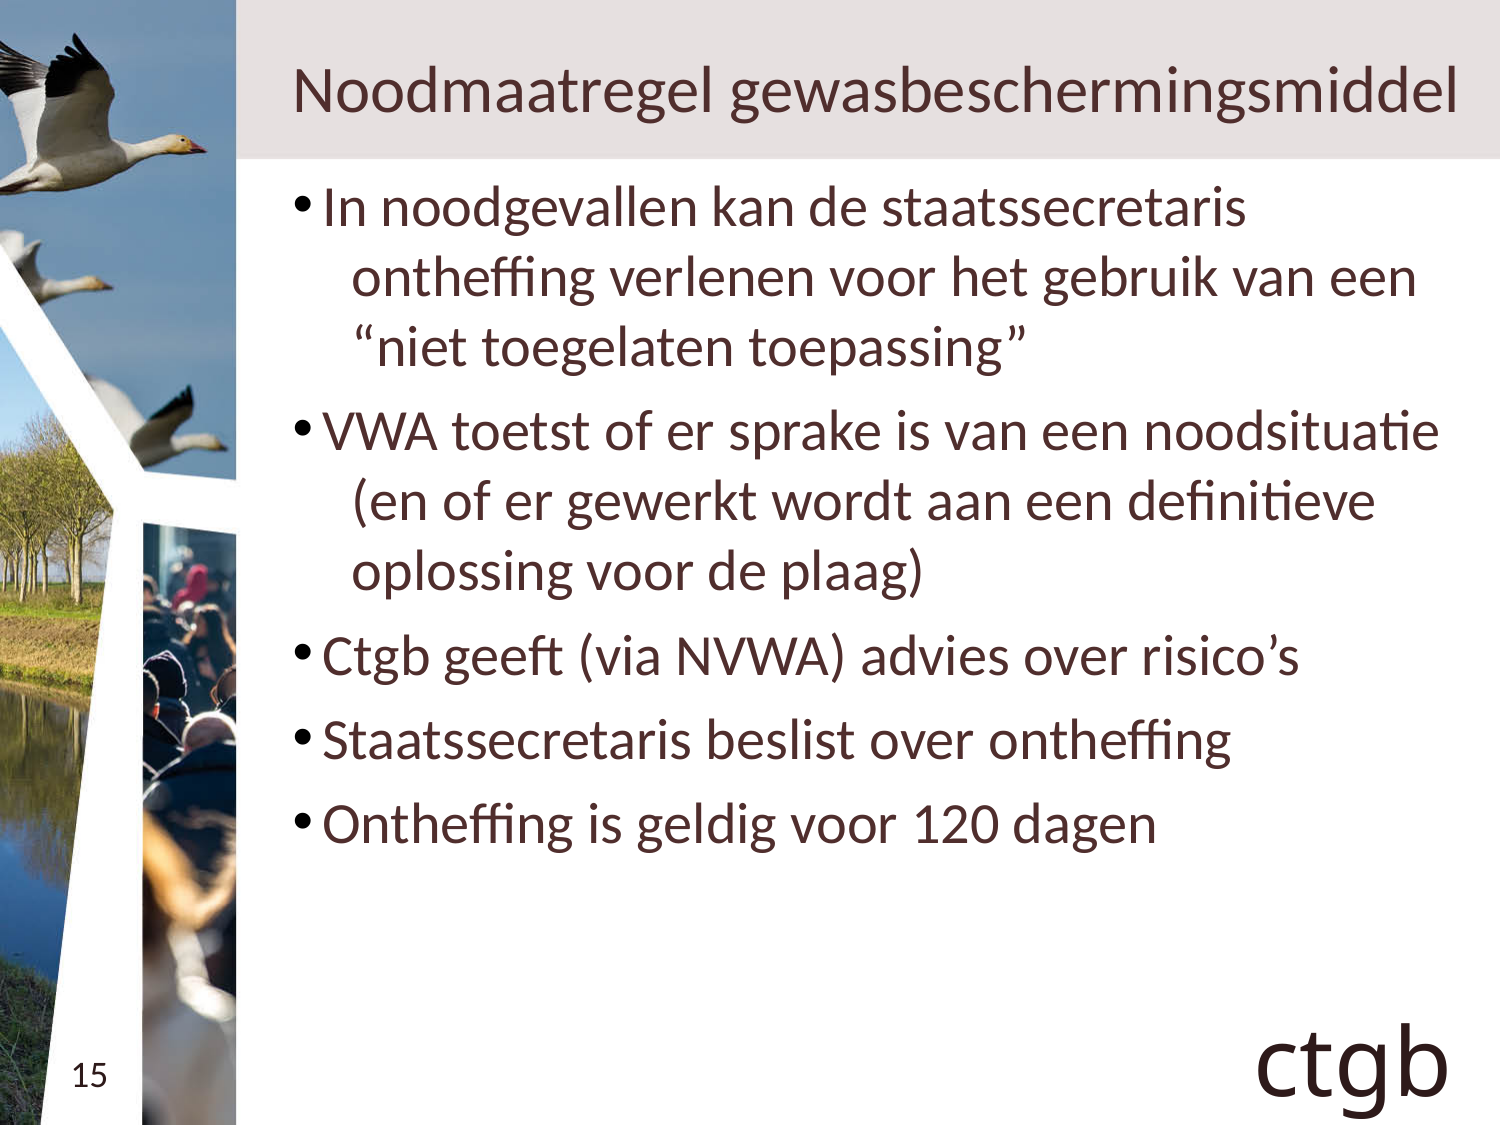

# Noodmaatregel gewasbeschermingsmiddel
In noodgevallen kan de staatssecretaris ontheffing verlenen voor het gebruik van een “niet toegelaten toepassing”
VWA toetst of er sprake is van een noodsituatie (en of er gewerkt wordt aan een definitieve oplossing voor de plaag)
Ctgb geeft (via NVWA) advies over risico’s
Staatssecretaris beslist over ontheffing
Ontheffing is geldig voor 120 dagen